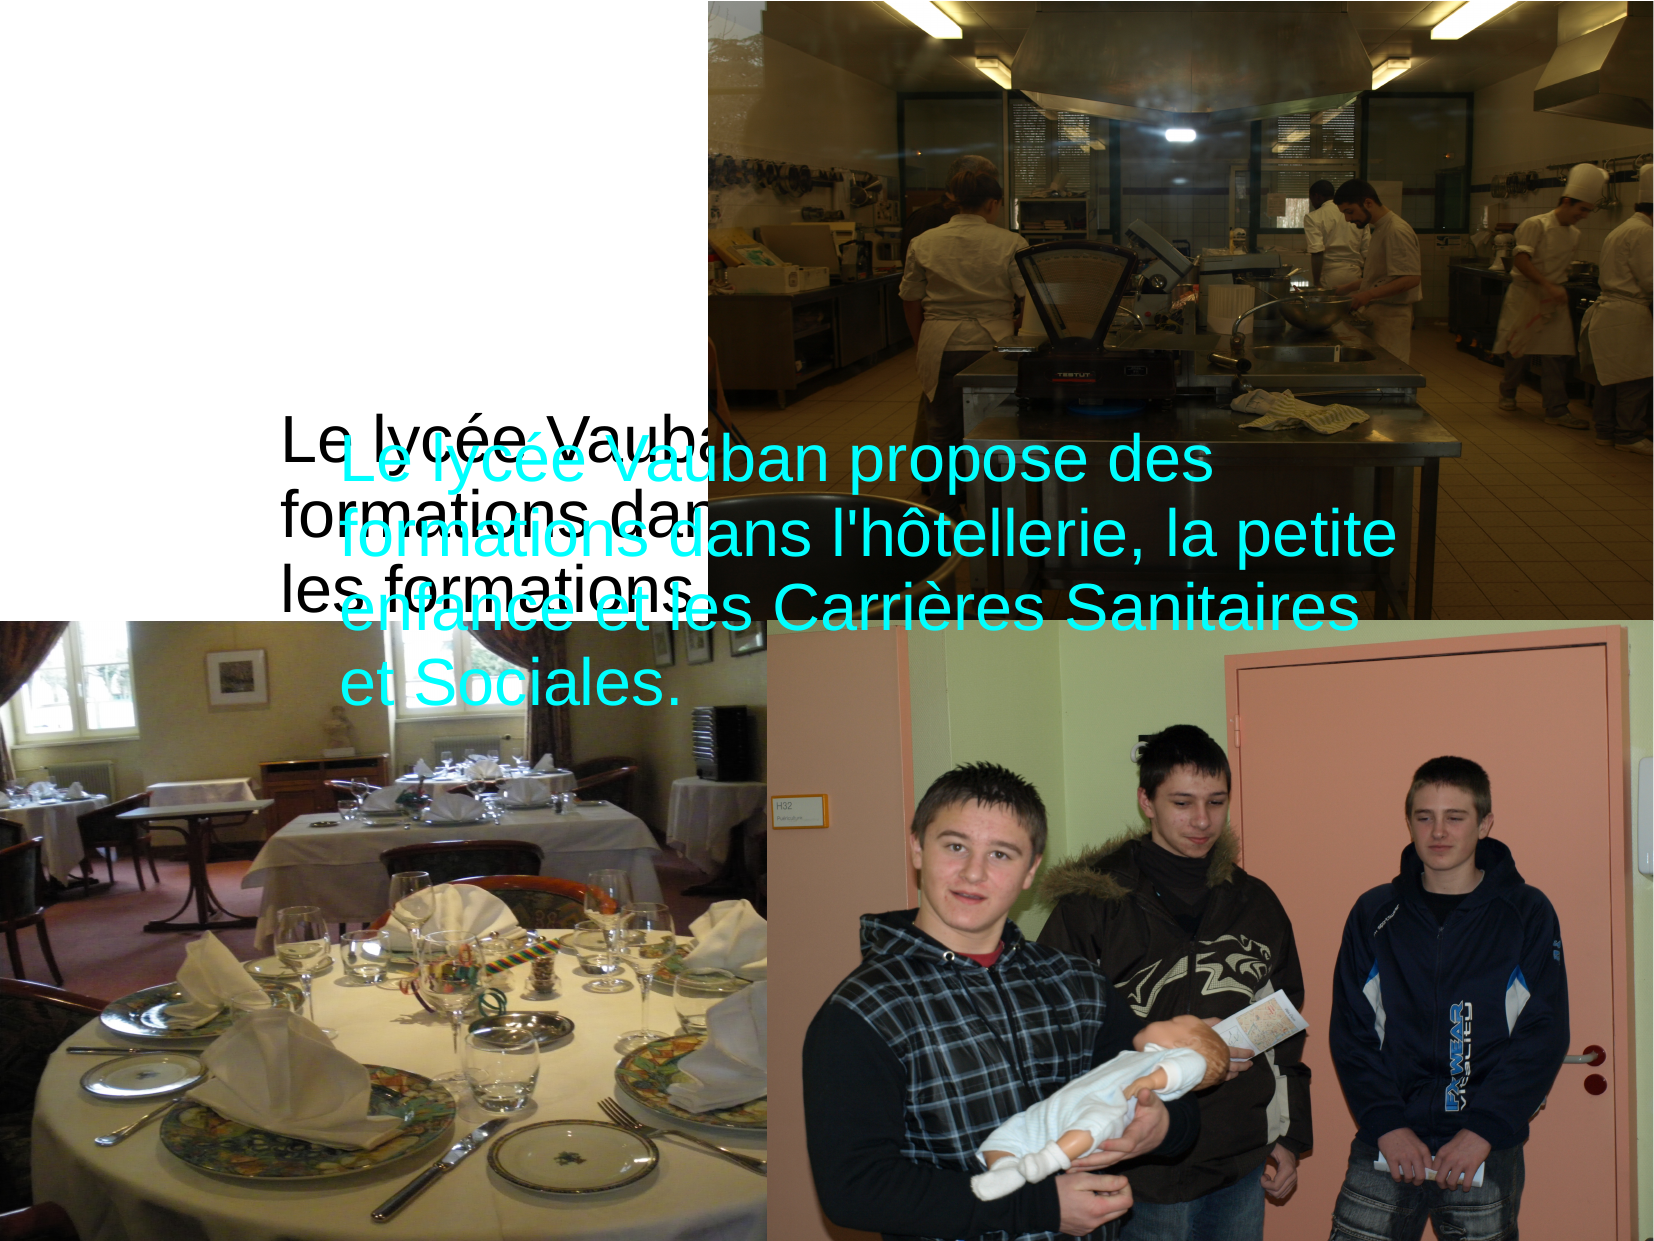

Le lycée Vauban propose des formations dans l'hôtellerie, dans les formations de la petite enfance et carrières sanitaires et sociales.
Le lycée Vauban propose des formations dans l'hôtellerie, la petite enfance et les Carrières Sanitaires et Sociales.